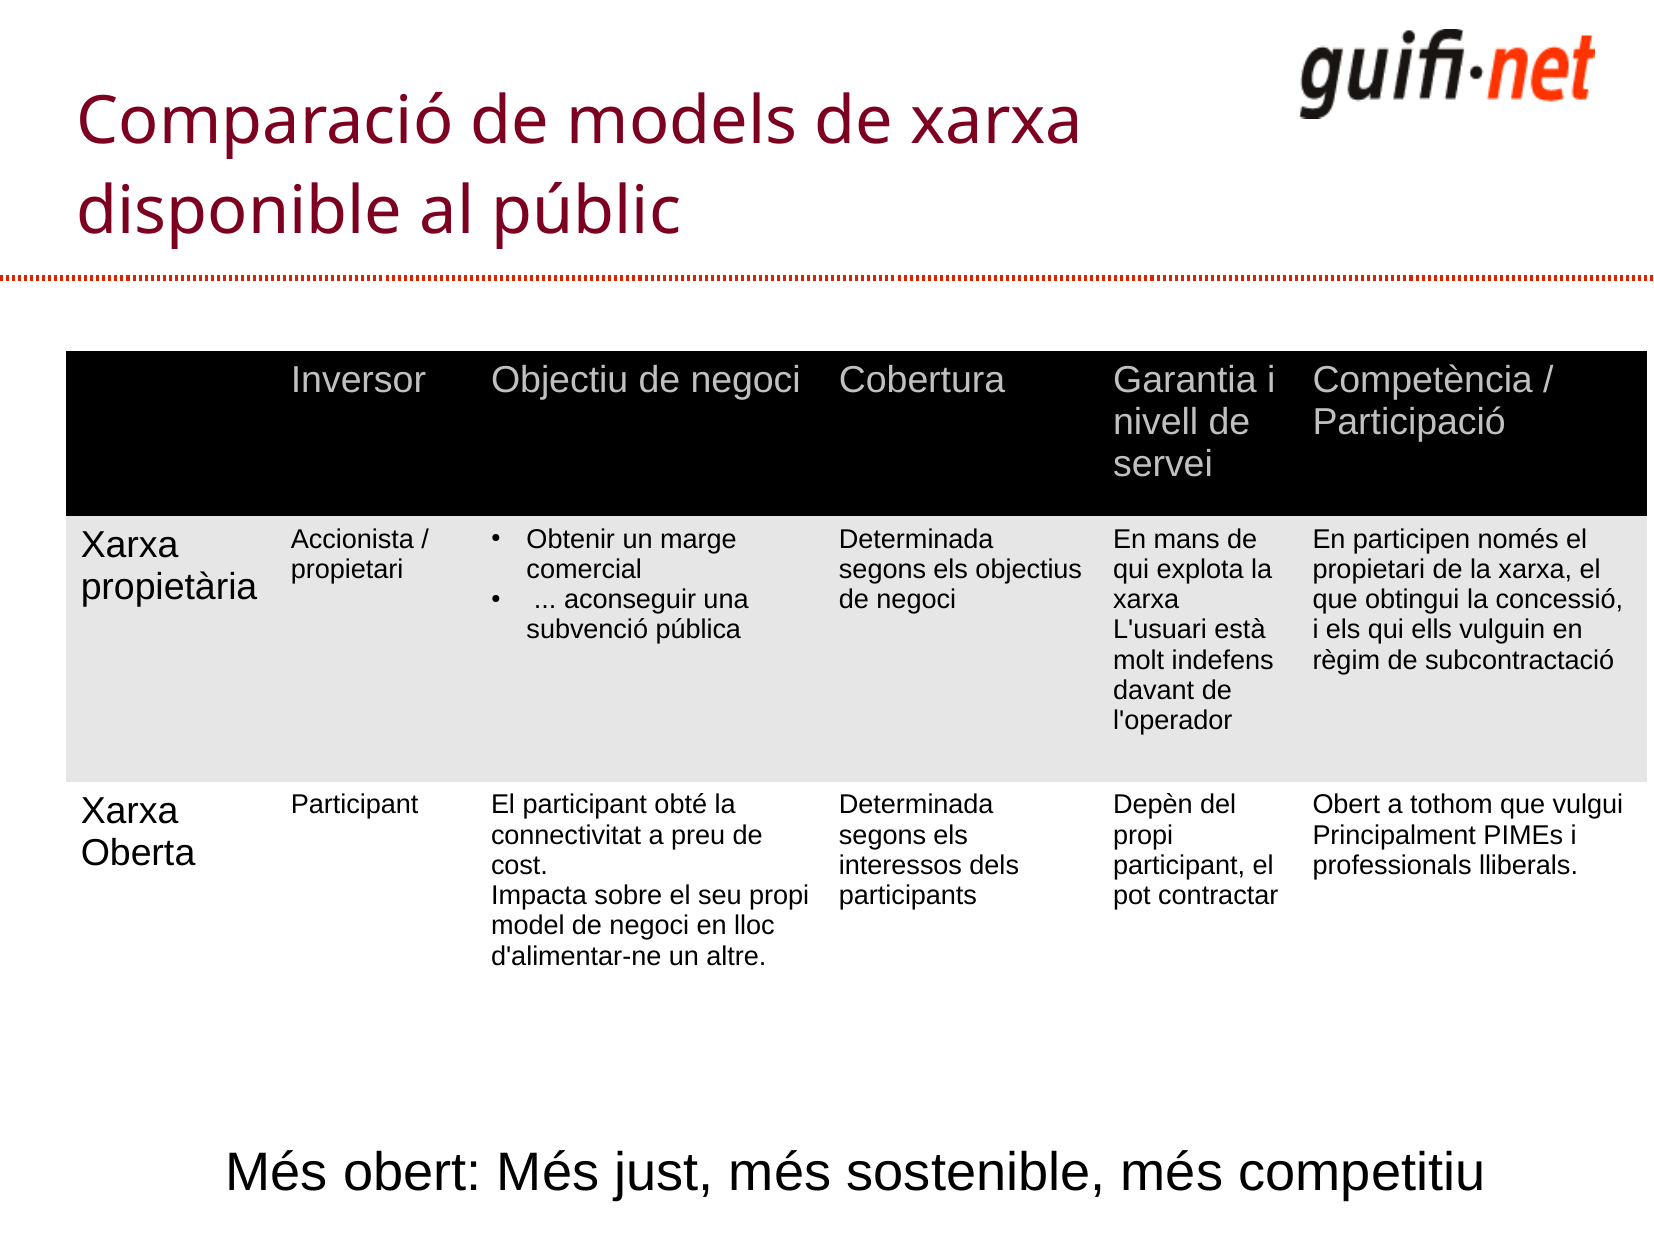

# Comparació de models de xarxa disponible al públic
| | Inversor | Objectiu de negoci | Cobertura | Garantia i nivell de servei | Competència / Participació |
| --- | --- | --- | --- | --- | --- |
| Xarxa propietària | Accionista / propietari | Obtenir un marge comercial ... aconseguir una subvenció pública | Determinada segons els objectius de negoci | En mans de qui explota la xarxa L'usuari està molt indefens davant de l'operador | En participen només el propietari de la xarxa, el que obtingui la concessió, i els qui ells vulguin en règim de subcontractació |
| Xarxa Oberta | Participant | El participant obté la connectivitat a preu de cost. Impacta sobre el seu propi model de negoci en lloc d'alimentar-ne un altre. | Determinada segons els interessos dels participants | Depèn del propi participant, el pot contractar | Obert a tothom que vulgui Principalment PIMEs i professionals lliberals. |
Més obert: Més just, més sostenible, més competitiu